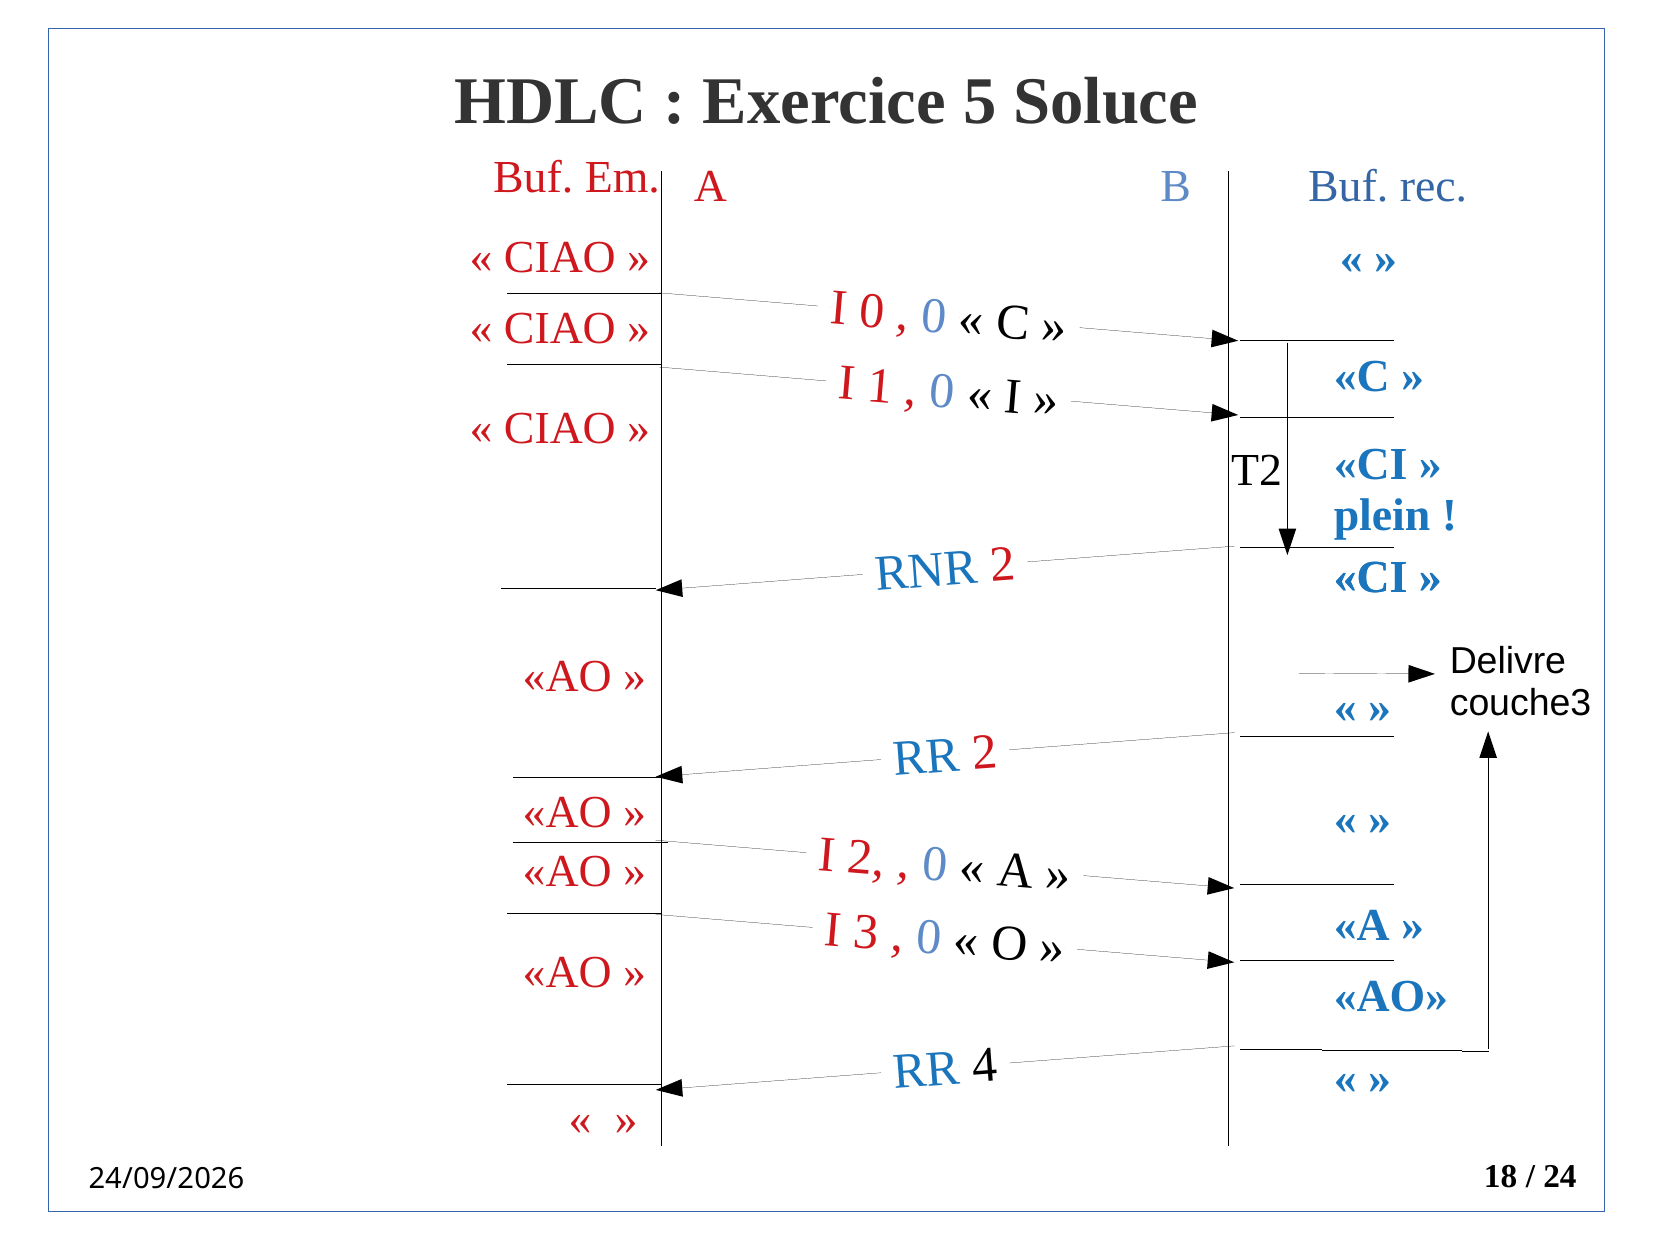

# HDLC : Exercice 5 Soluce
Buf. Em.
Buf. rec.
B
A
« CIAO »
« »
 I 0 , 0 « C »
« CIAO »
«C »
 I 1 , 0 « I »
« CIAO »
«CI » plein !
T2
«CI »
«CI »
 RNR 2
Delivre couche3
«AO »
« »
 RR 2
«AO »
« »
«AO »
 I 2, , 0 « A »
«A »
 I 3 , 0 « O »
«AO »
«AO»
 RR 4
« »
 «  »
18